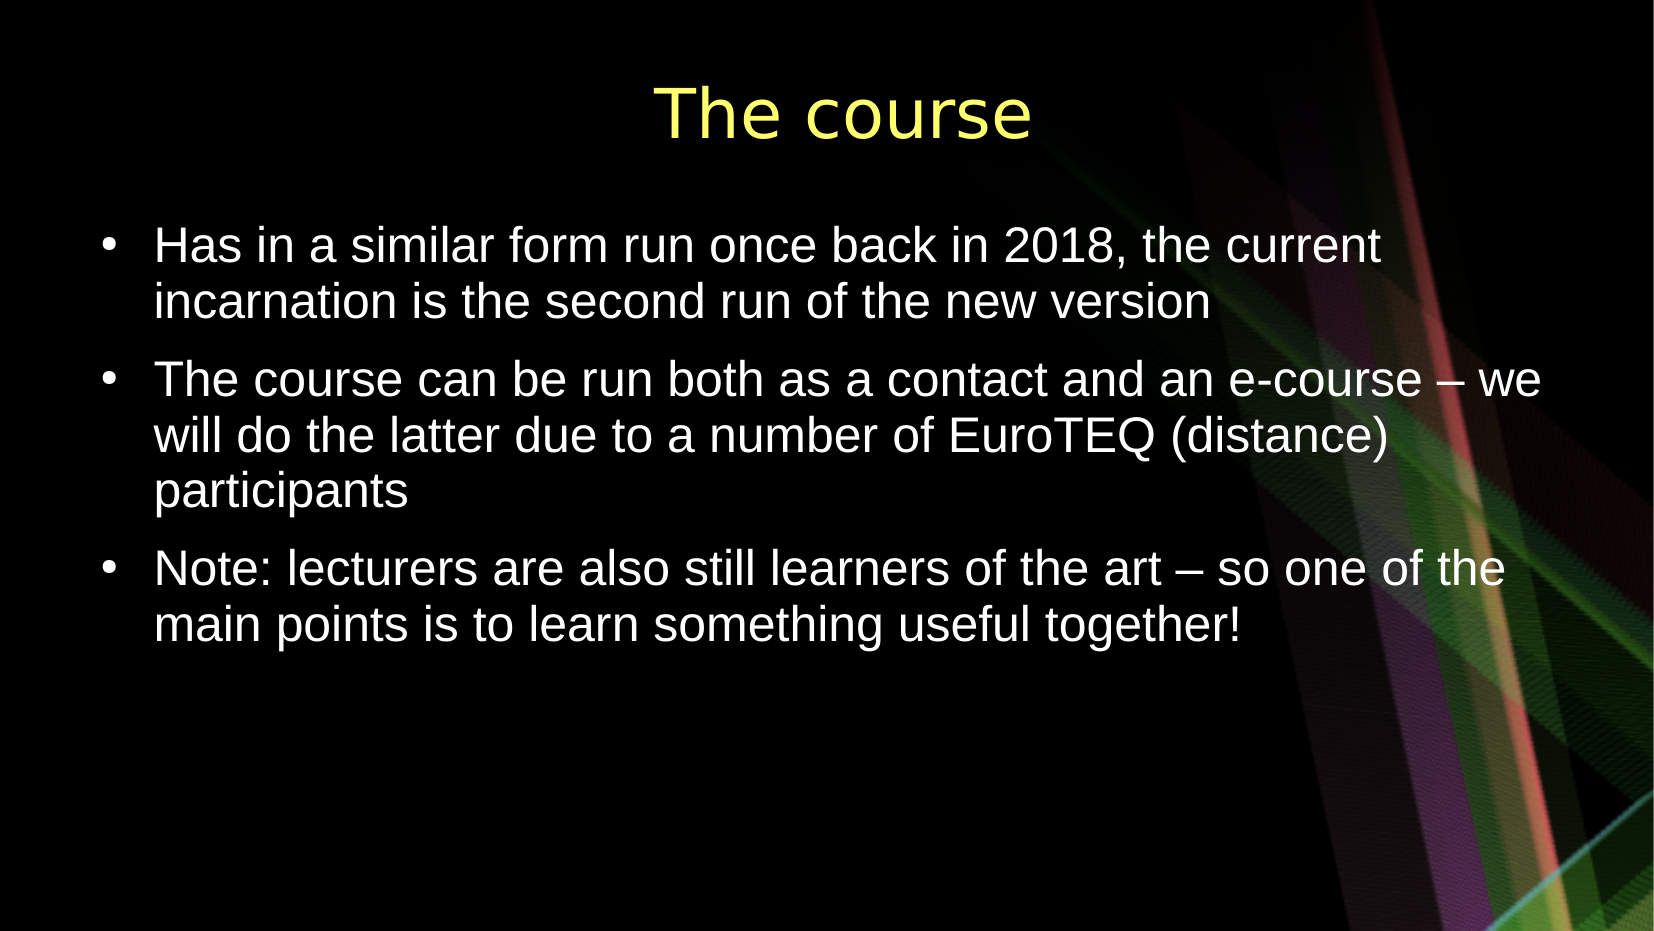

# The course
Has in a similar form run once back in 2018, the current incarnation is the second run of the new version
The course can be run both as a contact and an e-course – we will do the latter due to a number of EuroTEQ (distance) participants
Note: lecturers are also still learners of the art – so one of the main points is to learn something useful together!